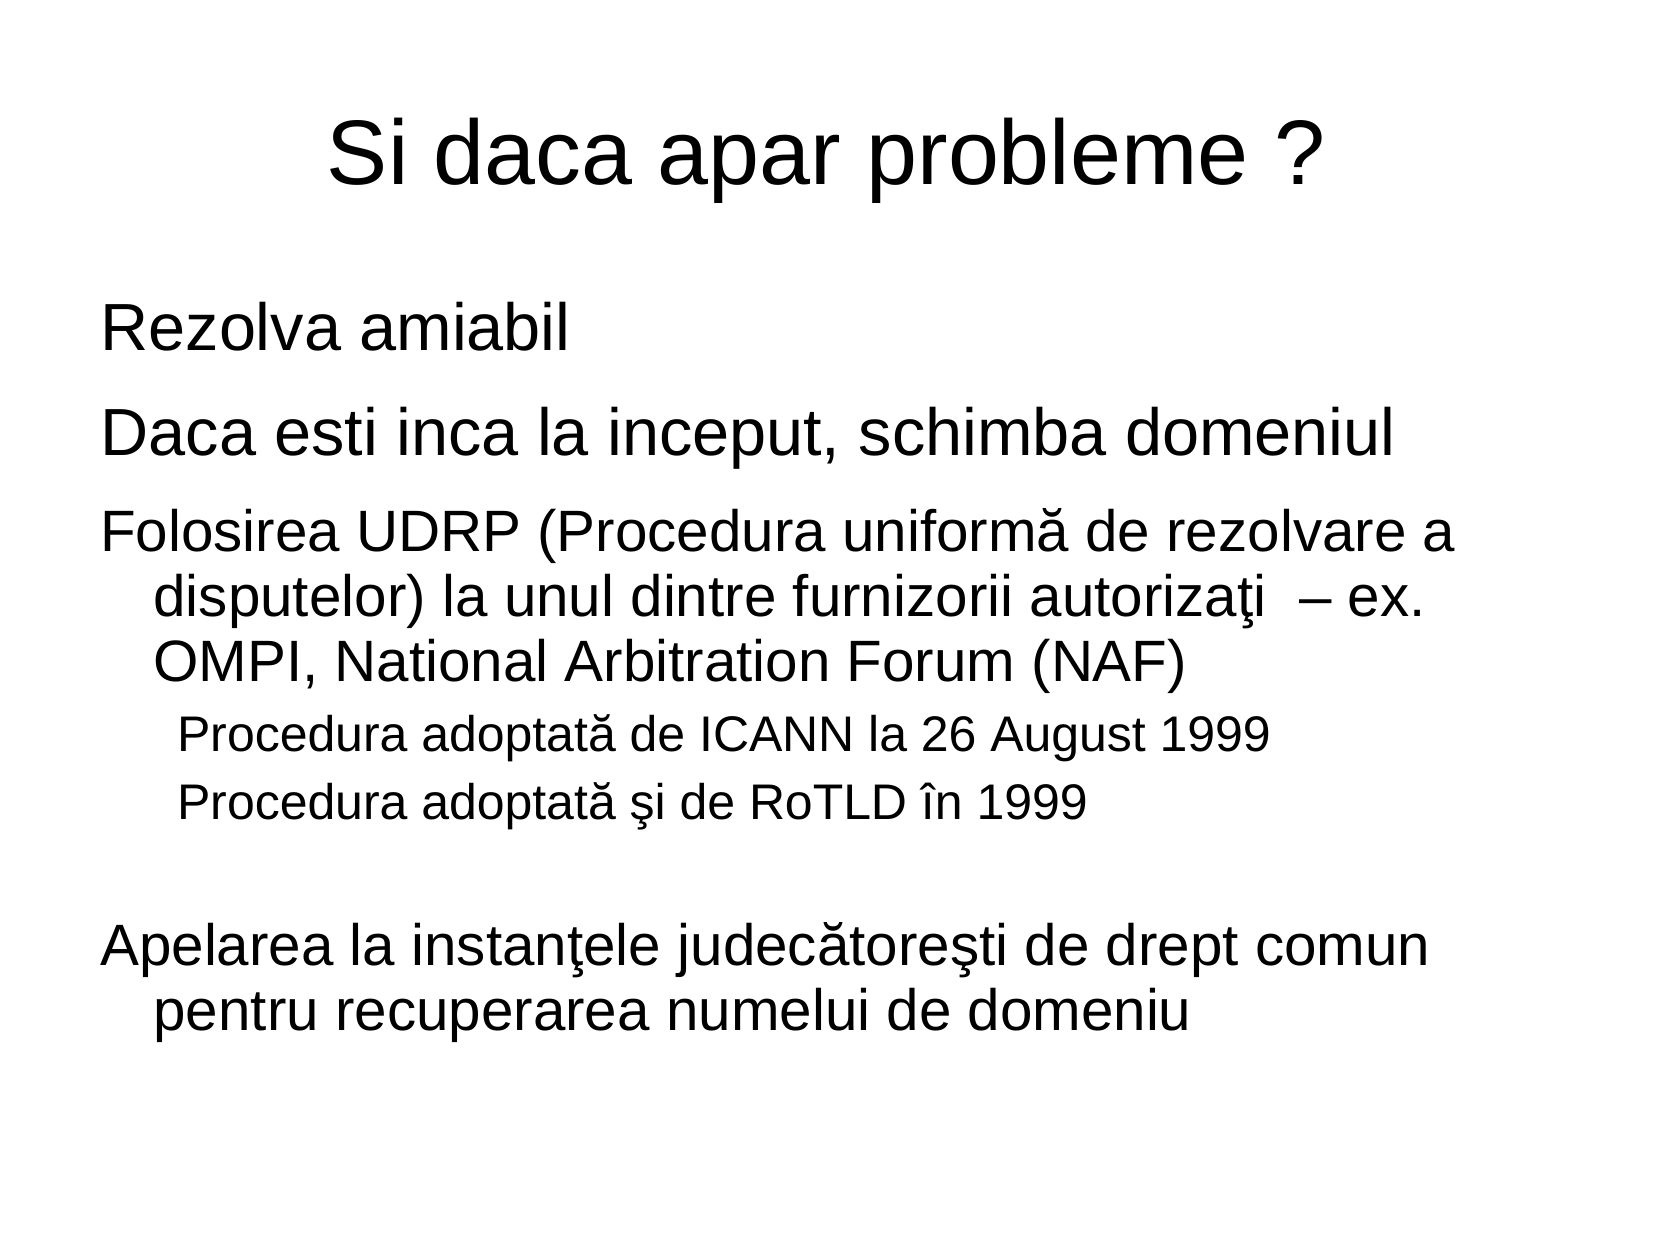

# Si daca apar probleme ?
Rezolva amiabil
Daca esti inca la inceput, schimba domeniul
Folosirea UDRP (Procedura uniformă de rezolvare a disputelor) la unul dintre furnizorii autorizaţi – ex. OMPI, National Arbitration Forum (NAF)
Procedura adoptată de ICANN la 26 August 1999
Procedura adoptată şi de RoTLD în 1999
Apelarea la instanţele judecătoreşti de drept comun pentru recuperarea numelui de domeniu